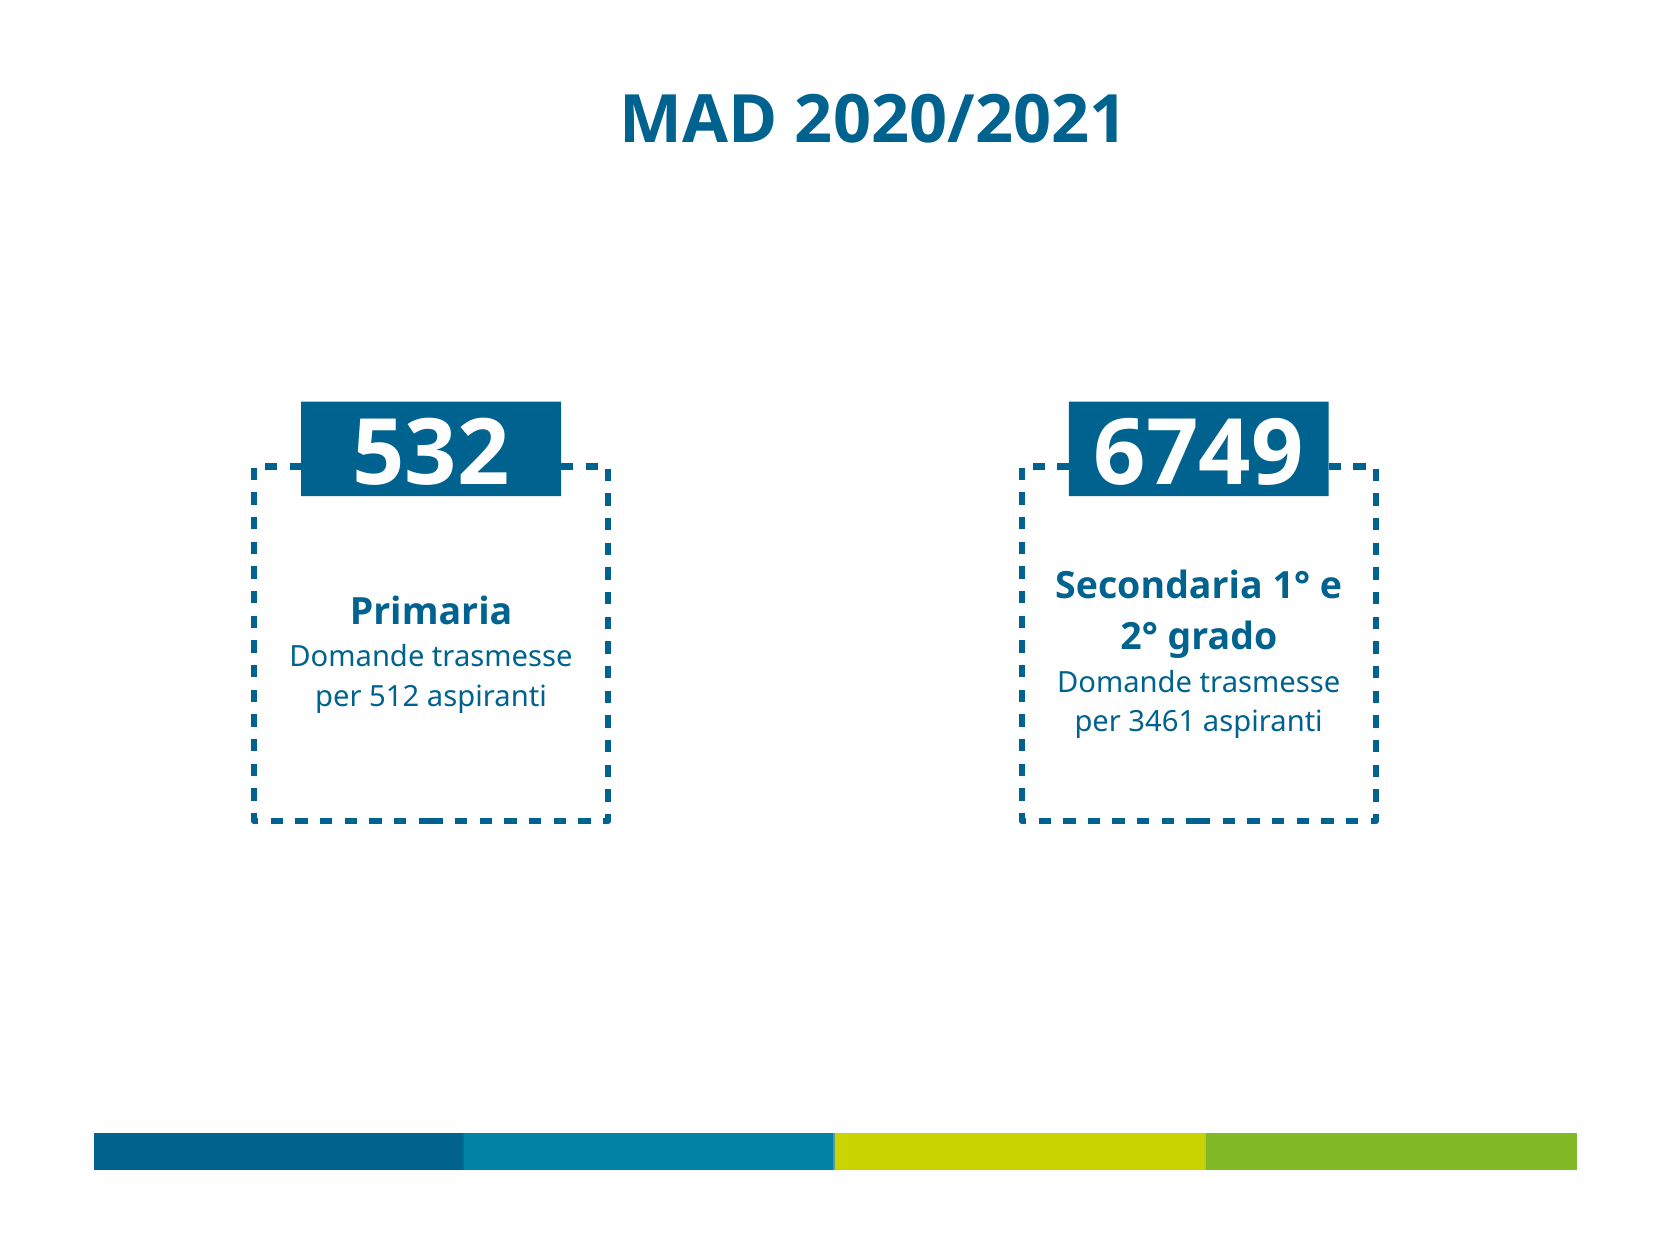

MAD 2020/2021
532
6749
Primaria
Domande trasmesse per 512 aspiranti
Secondaria 1° e 2° grado
Domande trasmesse per 3461 aspiranti